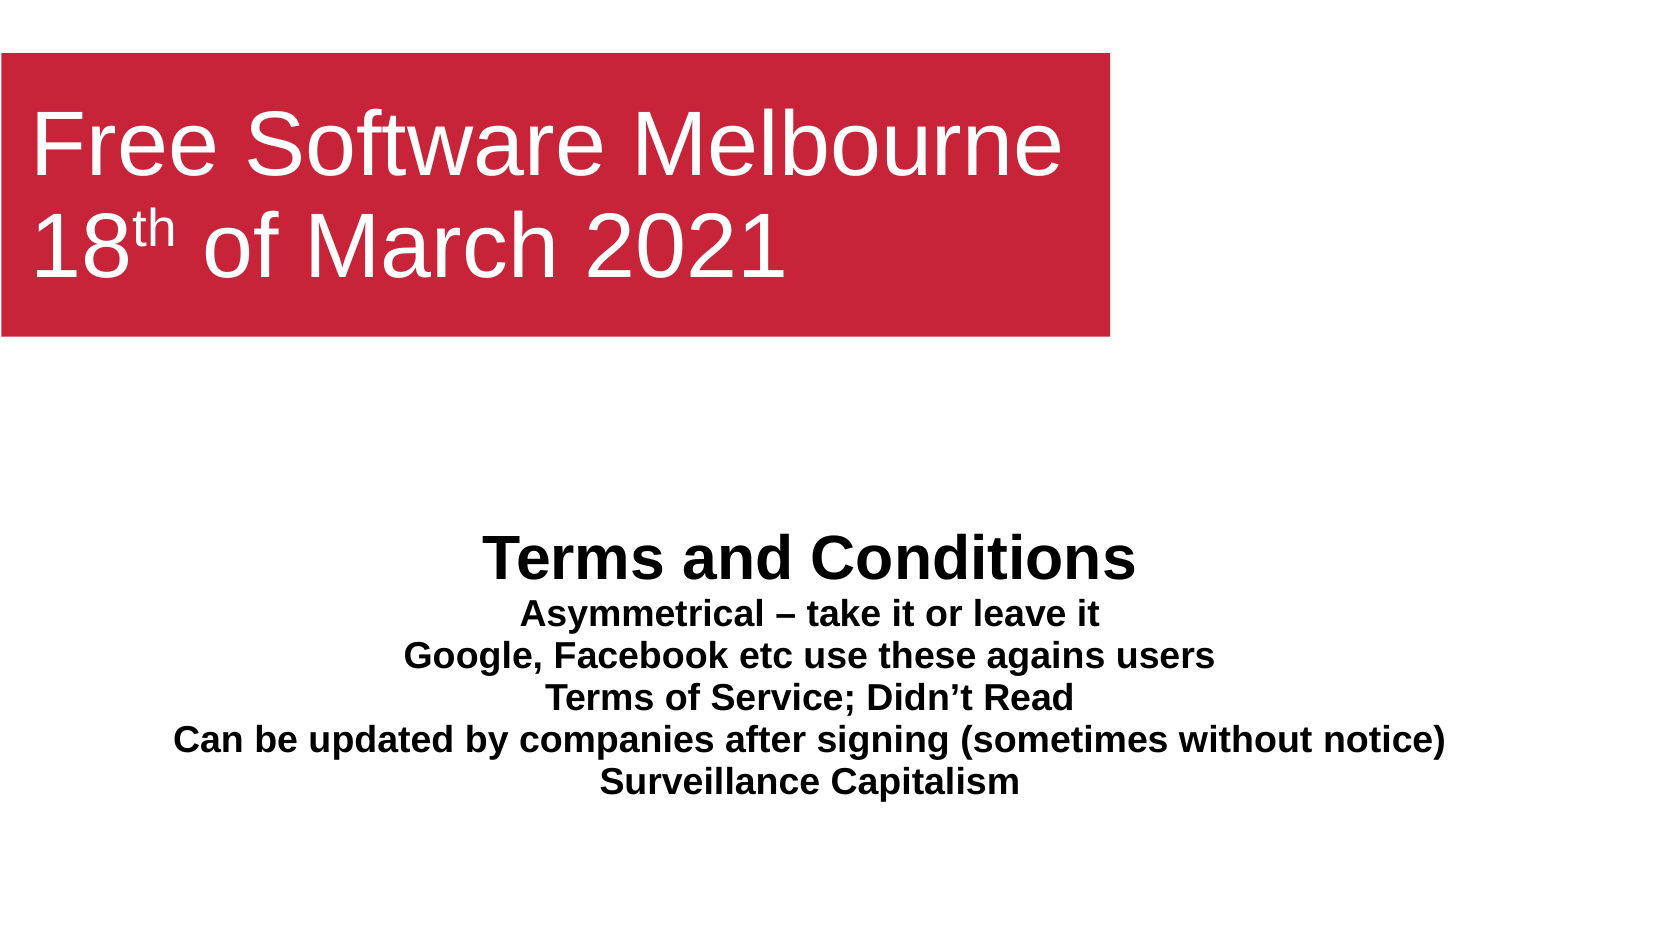

# Free Software Melbourne 18th of March 2021
Terms and Conditions
Asymmetrical – take it or leave it
Google, Facebook etc use these agains users
Terms of Service; Didn’t Read
Can be updated by companies after signing (sometimes without notice)
Surveillance Capitalism